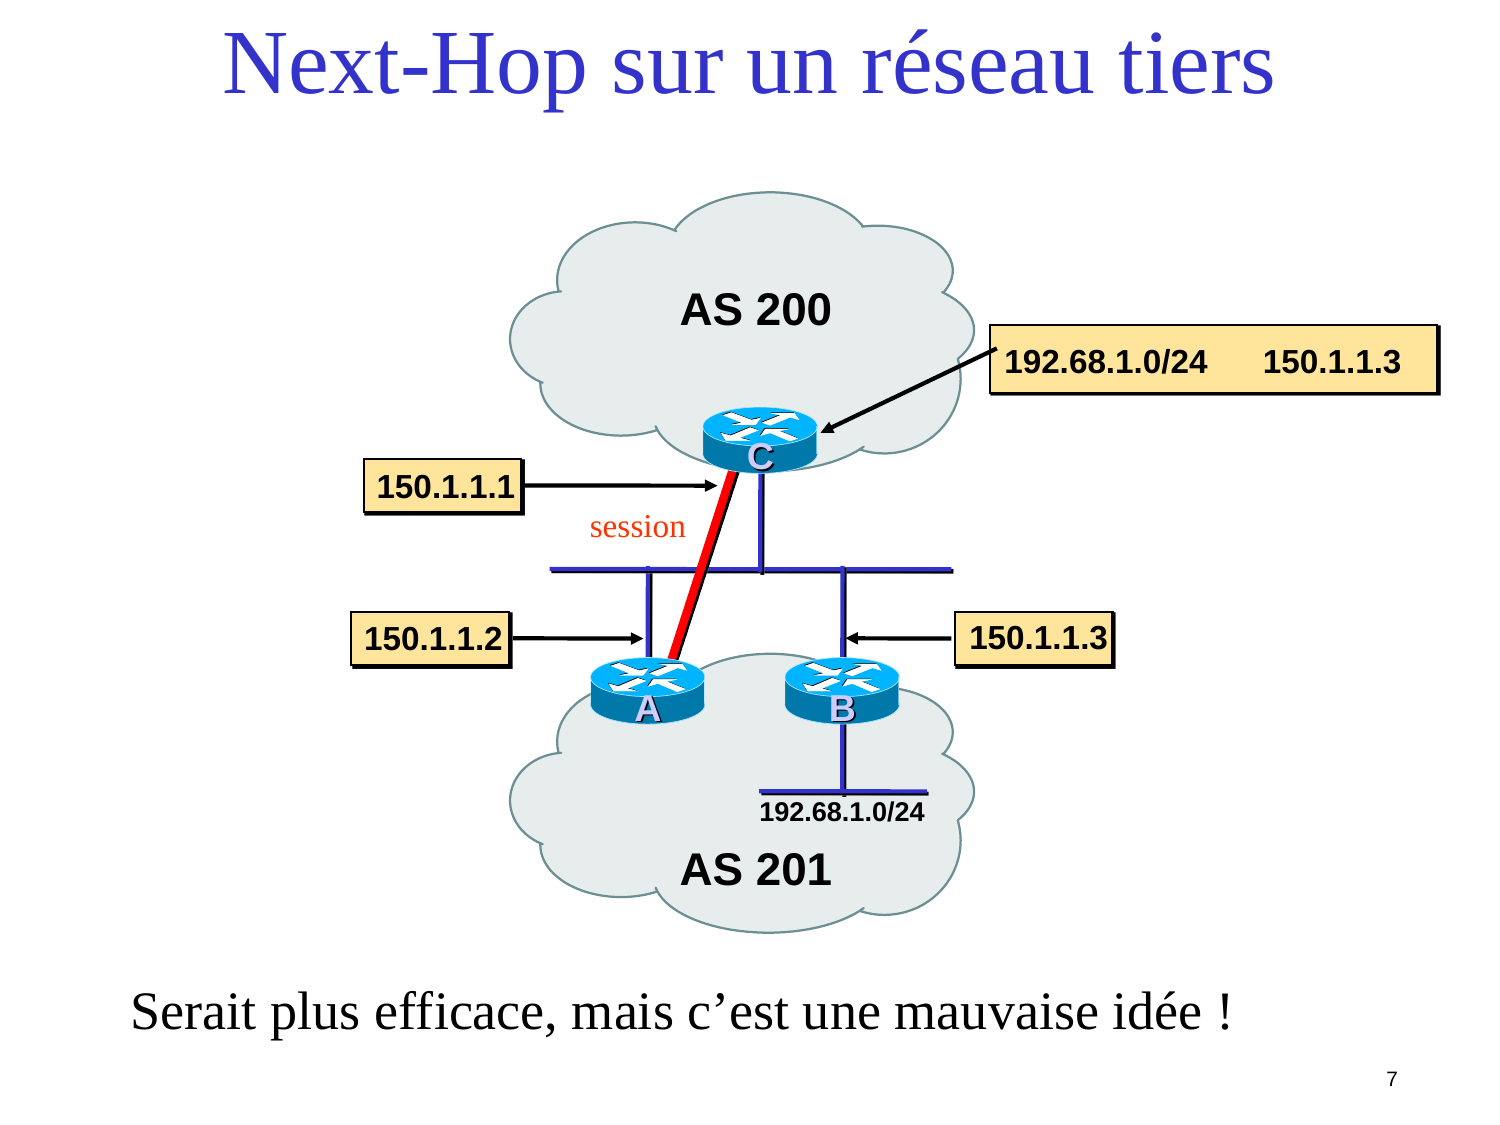

# Next-Hop sur un réseau tiers
AS 200
192.68.1.0/24 150.1.1.3
C
150.1.1.1
session
150.1.1.3
150.1.1.2
A
B
192.68.1.0/24
AS 201
Serait plus efficace, mais c’est une mauvaise idée !